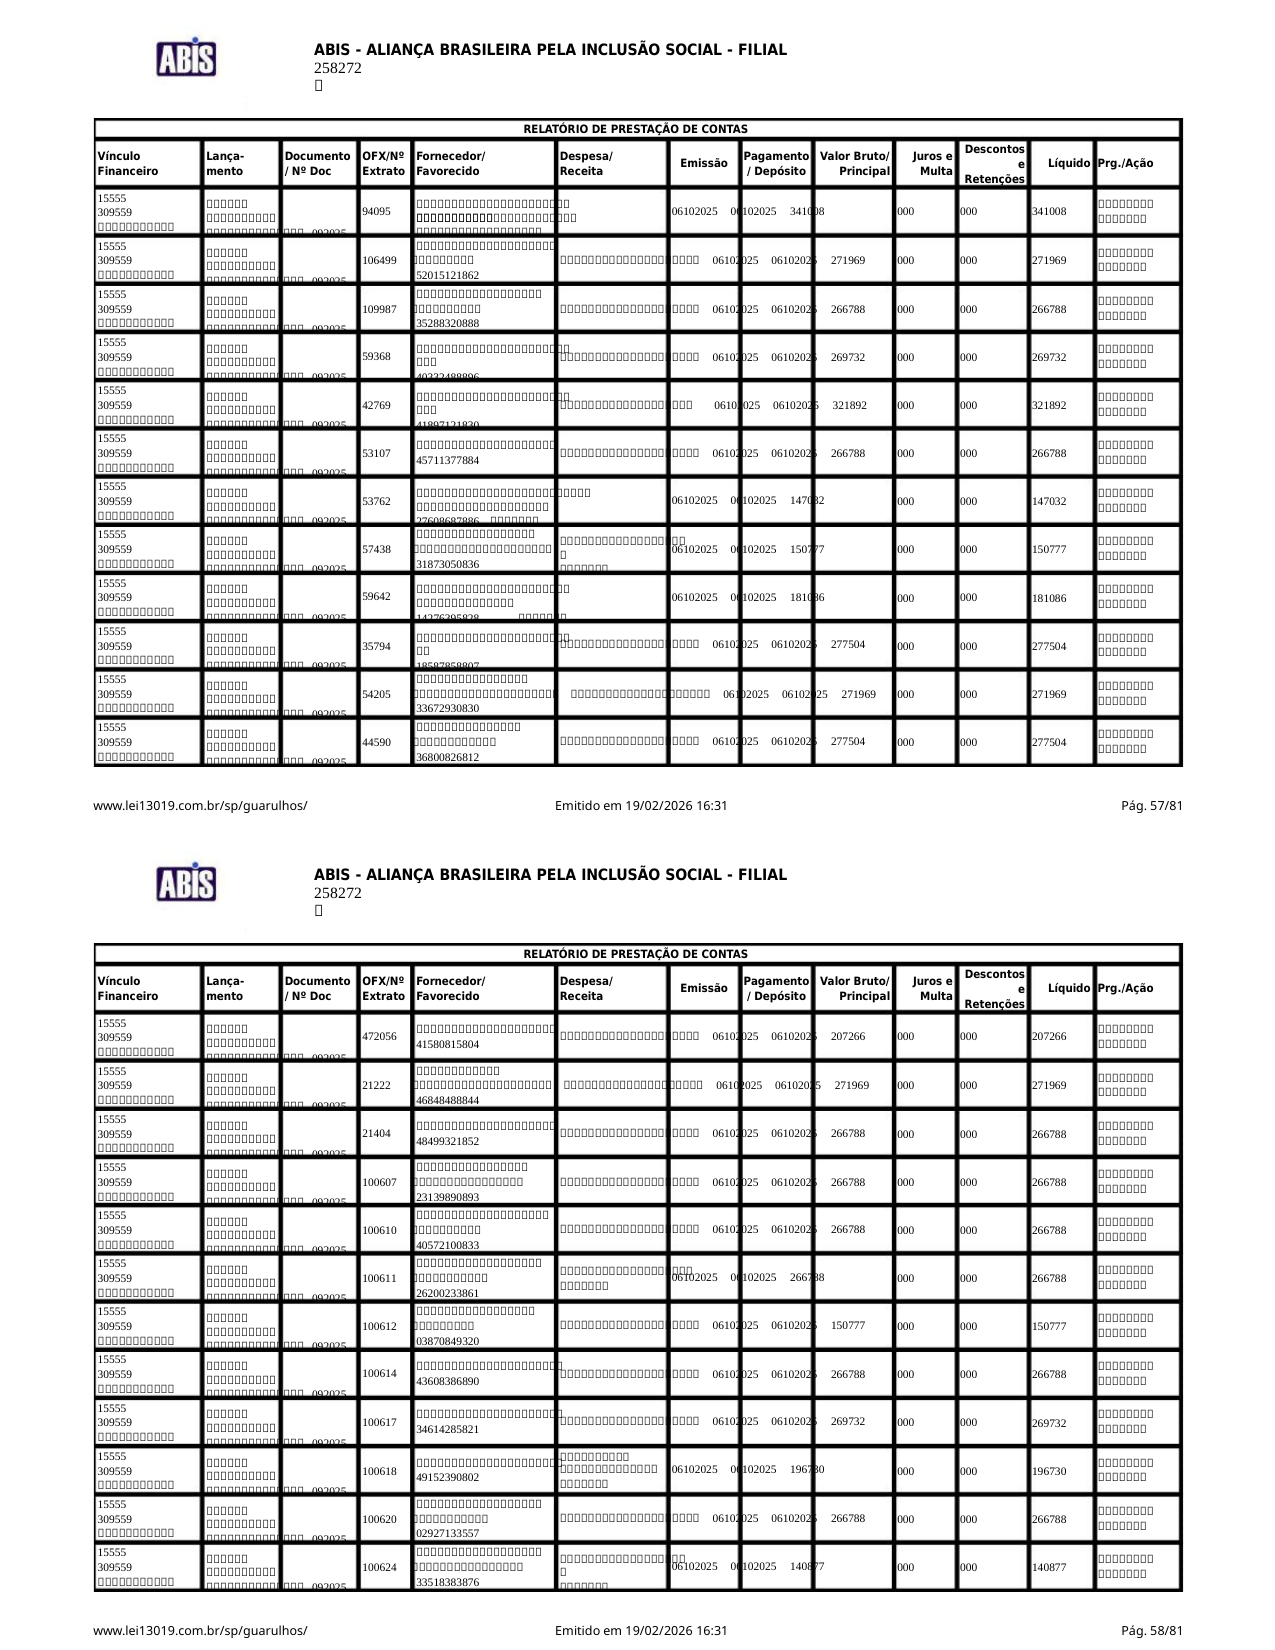

ABIS - ALIANÇA BRASILEIRA PELA INCLUSÃO SOCIAL - FILIAL


RELATÓRIO DE PRESTAÇÃO DE CONTAS
Descontos
e
Retenções
Vínculo
Financeiro
Lança-
mento
Documento
/ Nº Doc
OFX/Nº
Extrato
Fornecedor/
Favorecido
Despesa/
Receita
Pagamento
/ Depósito
Valor Bruto/
Principal
Juros e
Multa
Emissão
Líquido Prg./Ação



 
 
 



  
   
   
   
   
   














 




 

 
 




























 

 
 





 
 











 
 







 
 







 
 
 
 


  
  
  




 

 
 







 
 
 
 







 
 




   




     

 
 






 

 
 


   
www.lei13019.com.br/sp/guarulhos/
Emitido em 19/02/2026 16:31
Pág. 57/81
ABIS - ALIANÇA BRASILEIRA PELA INCLUSÃO SOCIAL - FILIAL


RELATÓRIO DE PRESTAÇÃO DE CONTAS
Descontos
e
Retenções
Vínculo
Financeiro
Lança-
mento
Documento
/ Nº Doc
OFX/Nº
Extrato
Fornecedor/
Favorecido
Despesa/
Receita
Pagamento
/ Depósito
Valor Bruto/
Principal
Juros e
Multa
Emissão
Líquido Prg./Ação



 
 





   





























     

 
 
















 
 





   
   




 

 
 






 

 
 


   






 

 
 


  




 

 
 


   
   



 
 










 
 




   




 
 






  




 

 
 


   




 

 
 




  
www.lei13019.com.br/sp/guarulhos/
Emitido em 19/02/2026 16:31
Pág. 58/81